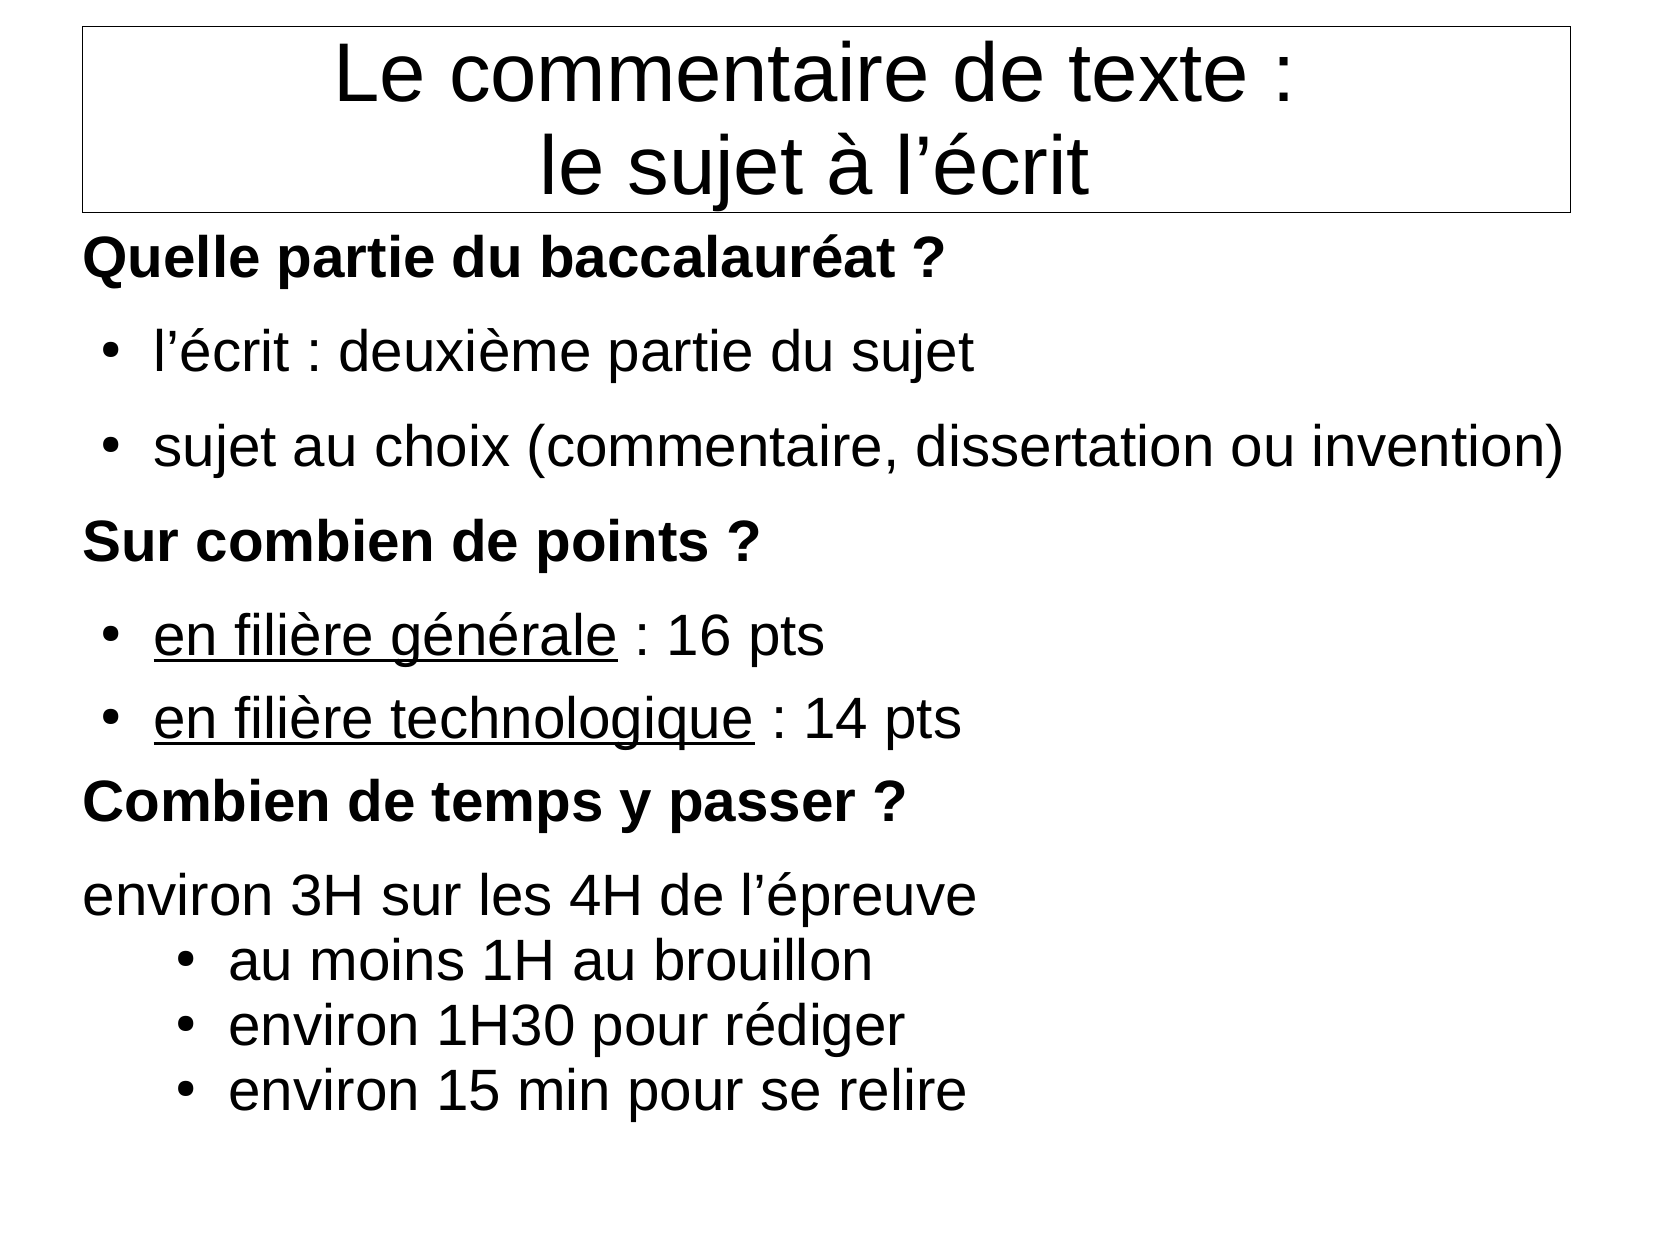

# Le commentaire de texte : le sujet à l’écrit
Quelle partie du baccalauréat ?
l’écrit : deuxième partie du sujet
sujet au choix (commentaire, dissertation ou invention)
Sur combien de points ?
en filière générale : 16 pts
en filière technologique : 14 pts
Combien de temps y passer ?
environ 3H sur les 4H de l’épreuve
au moins 1H au brouillon
environ 1H30 pour rédiger
environ 15 min pour se relire